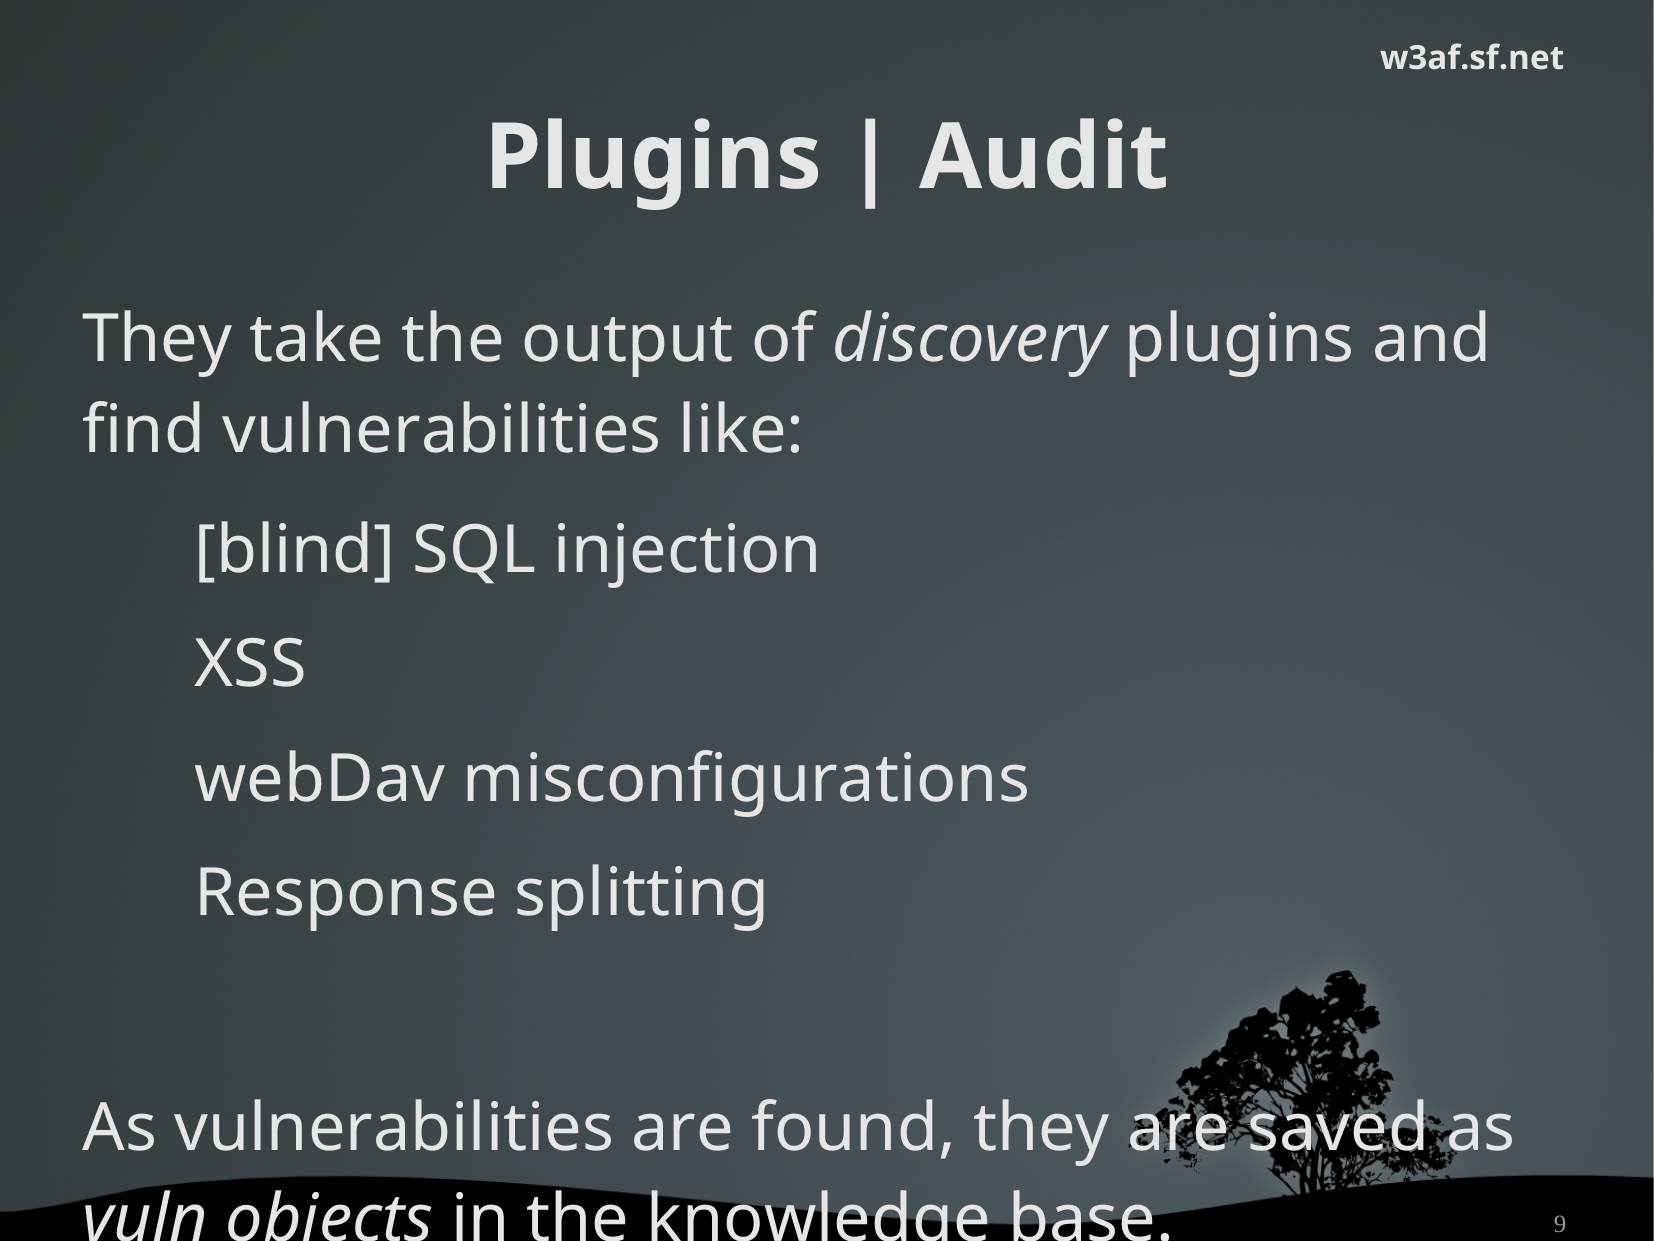

w3af.sf.net
# Plugins | Audit
They take the output of discovery plugins and find vulnerabilities like:
 [blind] SQL injection
 XSS
 webDav misconfigurations
 Response splitting
As vulnerabilities are found, they are saved as vuln objects in the knowledge base.
9